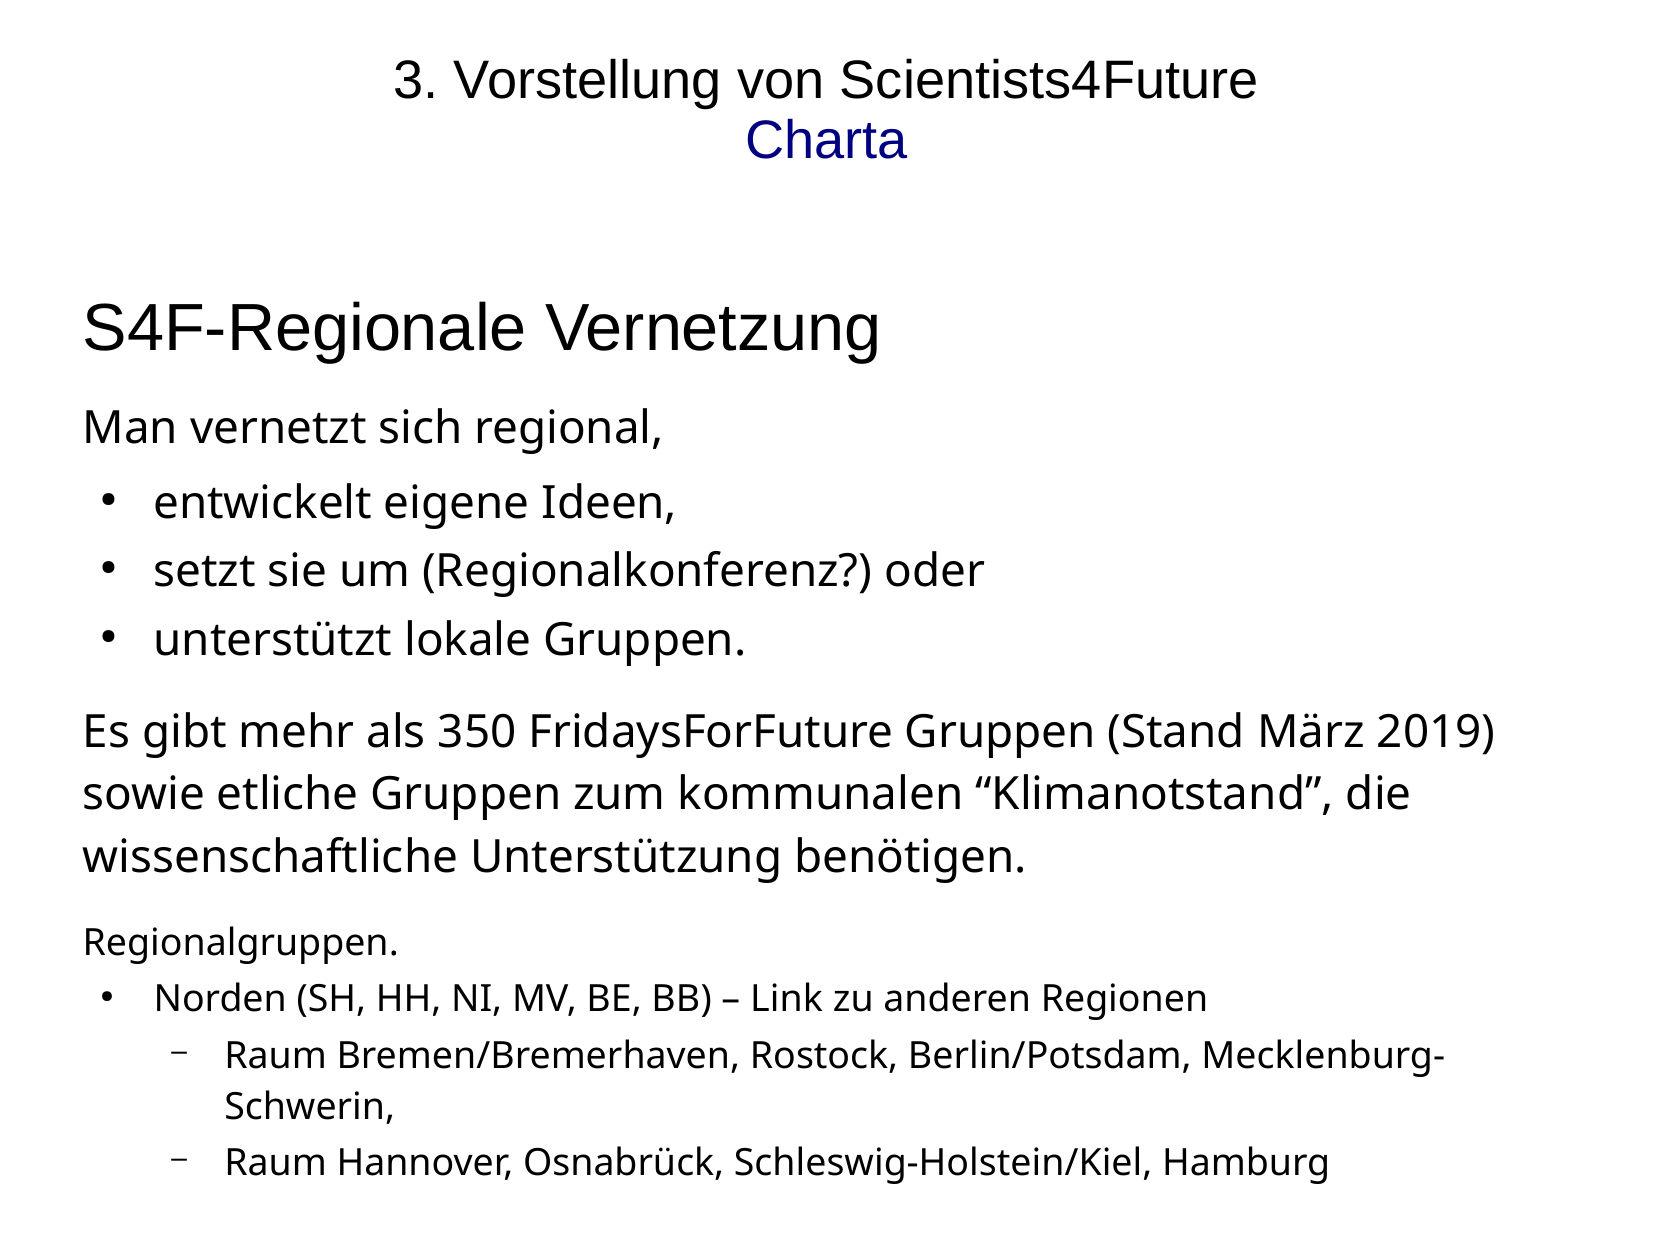

# 3. Vorstellung von Scientists4Future Charta
S4F-Regionale Vernetzung
Man vernetzt sich regional,
entwickelt eigene Ideen,
setzt sie um (Regionalkonferenz?) oder
unterstützt lokale Gruppen.
Es gibt mehr als 350 FridaysForFuture Gruppen (Stand März 2019) sowie etliche Gruppen zum kommunalen “Klimanotstand”, die wissenschaftliche Unterstützung benötigen.
Regionalgruppen.
Norden (SH, HH, NI, MV, BE, BB) – Link zu anderen Regionen
Raum Bremen/Bremerhaven, Rostock, Berlin/Potsdam, Mecklenburg-Schwerin,
Raum Hannover, Osnabrück, Schleswig-Holstein/Kiel, Hamburg